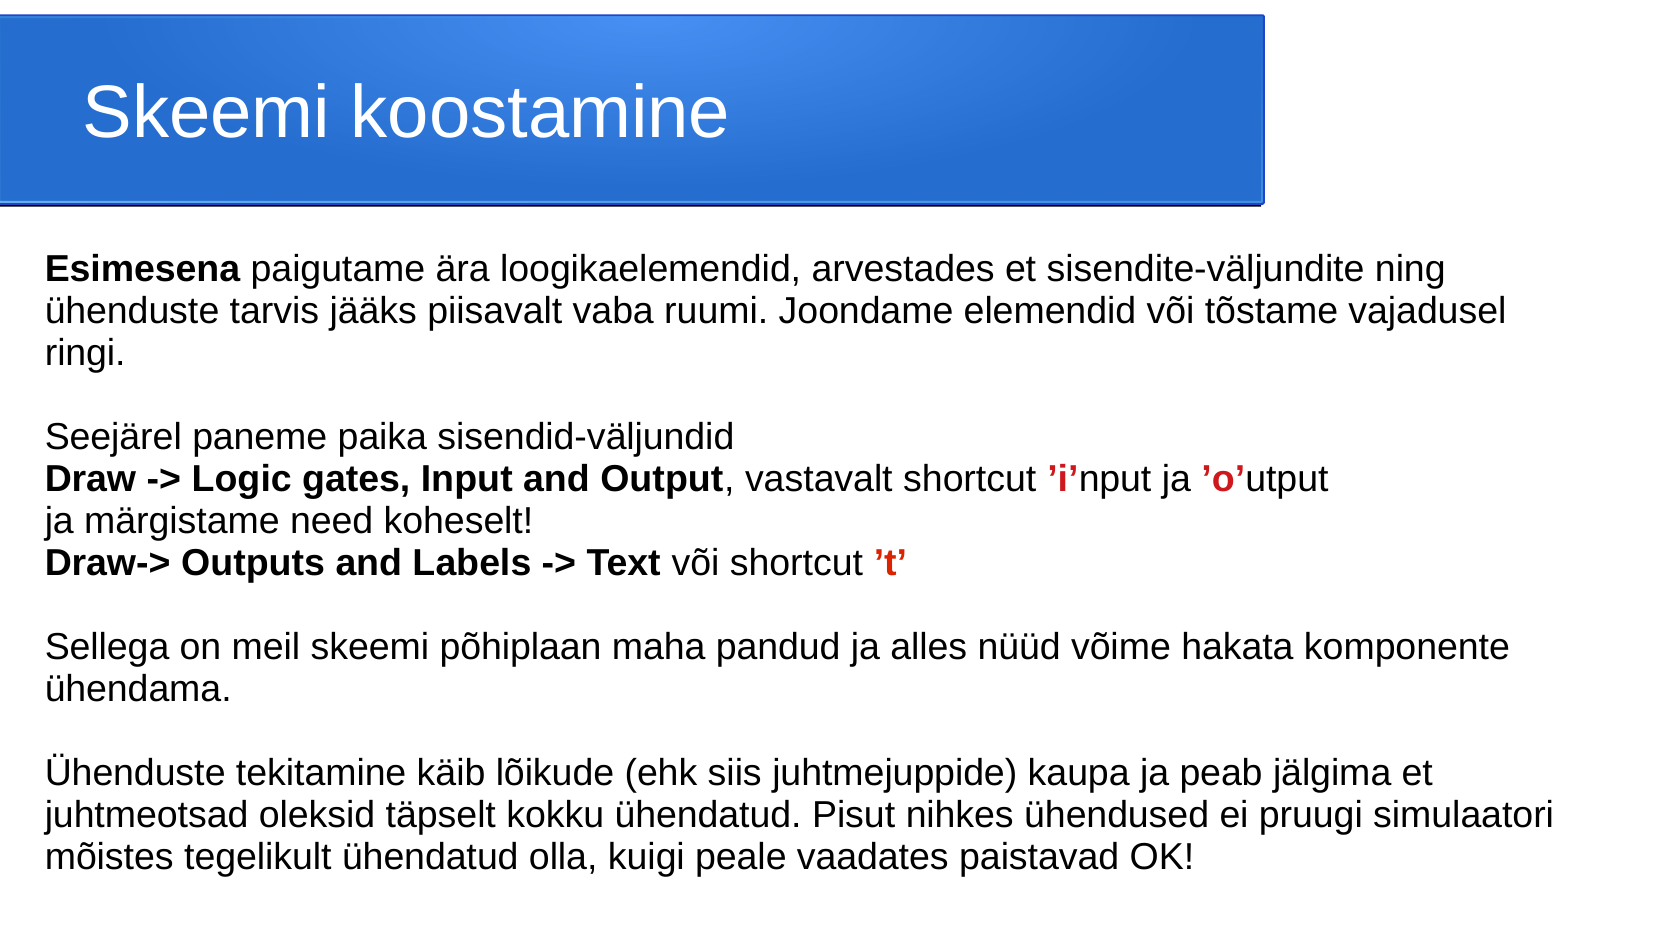

# Skeemi koostamine
Esimesena paigutame ära loogikaelemendid, arvestades et sisendite-väljundite ning ühenduste tarvis jääks piisavalt vaba ruumi. Joondame elemendid või tõstame vajadusel ringi.
Seejärel paneme paika sisendid-väljundid
Draw -> Logic gates, Input and Output, vastavalt shortcut ’i’nput ja ’o’utput
ja märgistame need koheselt!
Draw-> Outputs and Labels -> Text või shortcut ’t’
Sellega on meil skeemi põhiplaan maha pandud ja alles nüüd võime hakata komponente ühendama.
Ühenduste tekitamine käib lõikude (ehk siis juhtmejuppide) kaupa ja peab jälgima et juhtmeotsad oleksid täpselt kokku ühendatud. Pisut nihkes ühendused ei pruugi simulaatori mõistes tegelikult ühendatud olla, kuigi peale vaadates paistavad OK!